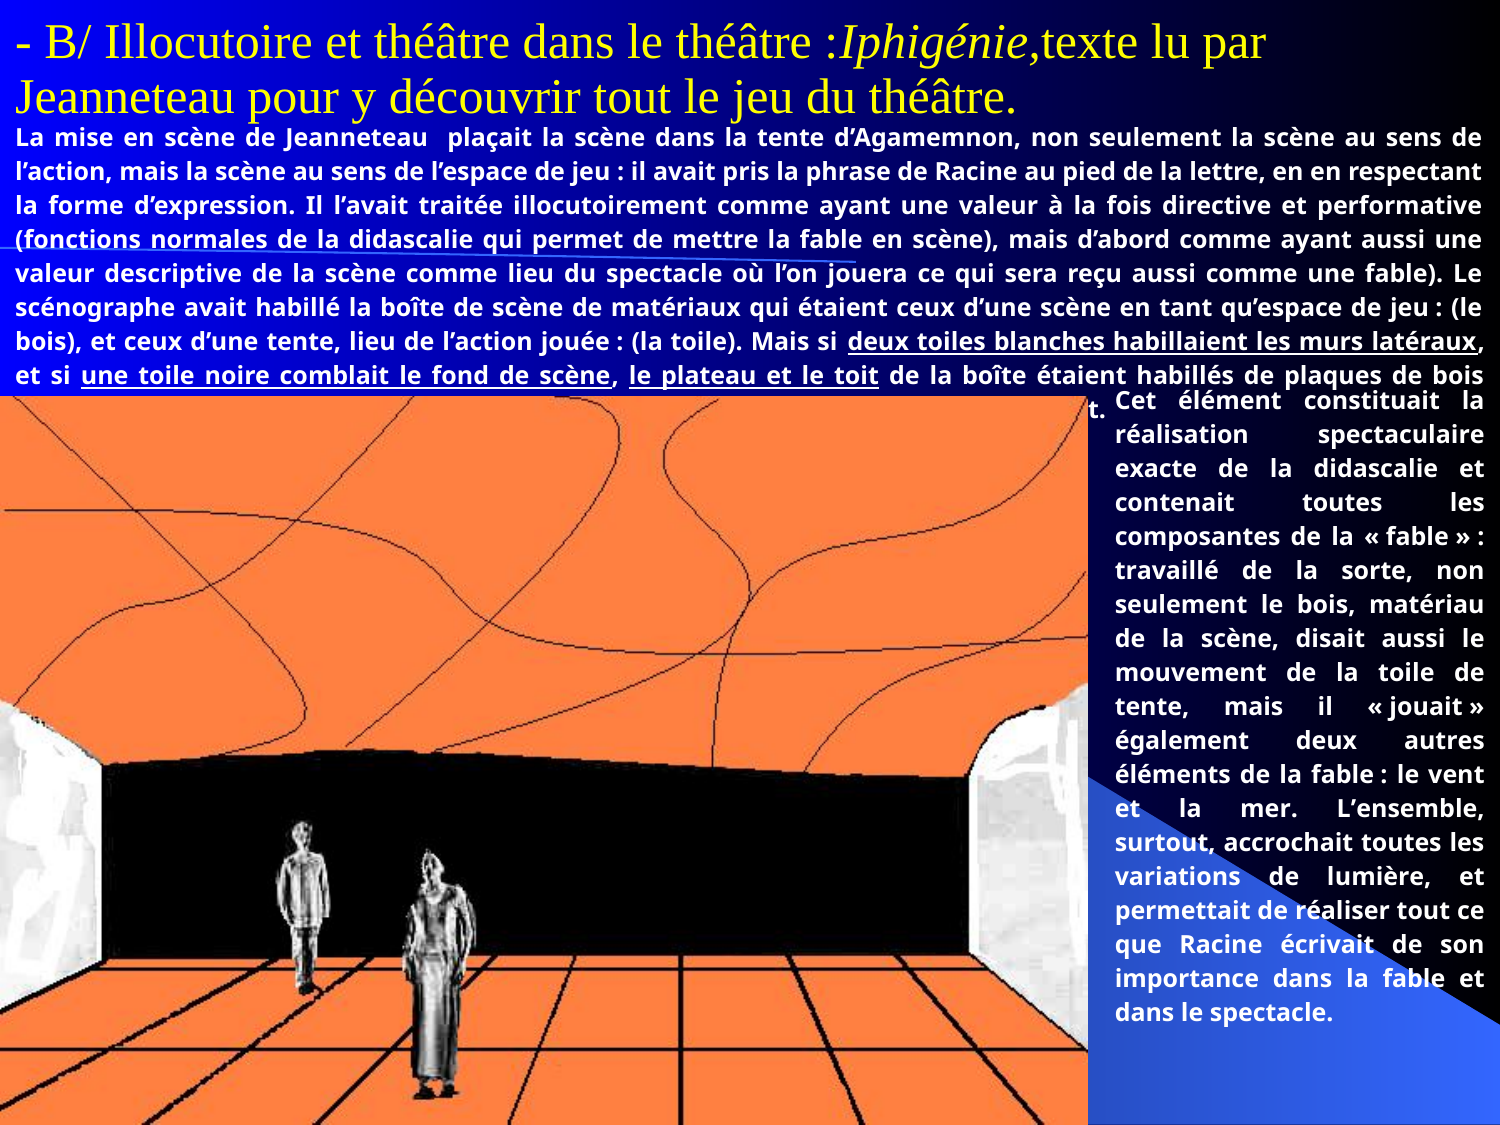

# - B/ Illocutoire et théâtre dans le théâtre :Iphigénie,texte lu par Jeanneteau pour y découvrir tout le jeu du théâtre.
La mise en scène de Jeanneteau plaçait la scène dans la tente d’Agamemnon, non seulement la scène au sens de l’action, mais la scène au sens de l’espace de jeu : il avait pris la phrase de Racine au pied de la lettre, en en respectant la forme d’expression. Il l’avait traitée illocutoirement comme ayant une valeur à la fois directive et performative (fonctions normales de la didascalie qui permet de mettre la fable en scène), mais d’abord comme ayant aussi une valeur descriptive de la scène comme lieu du spectacle où l’on jouera ce qui sera reçu aussi comme une fable). Le scénographe avait habillé la boîte de scène de matériaux qui étaient ceux d’une scène en tant qu’espace de jeu : (le bois), et ceux d’une tente, lieu de l’action jouée : (la toile). Mais si deux toiles blanches habillaient les murs latéraux, et si une toile noire comblait le fond de scène, le plateau et le toit de la boîte étaient habillés de plaques de bois blond, formant une surface plane sur le sol et une voûte en forme de vague pour le toit.
Cet élément constituait la réalisation spectaculaire exacte de la didascalie et contenait toutes les composantes de la « fable » : travaillé de la sorte, non seulement le bois, matériau de la scène, disait aussi le mouvement de la toile de tente, mais il « jouait » également deux autres éléments de la fable : le vent et la mer. L’ensemble, surtout, accrochait toutes les variations de lumière, et permettait de réaliser tout ce que Racine écrivait de son importance dans la fable et dans le spectacle.